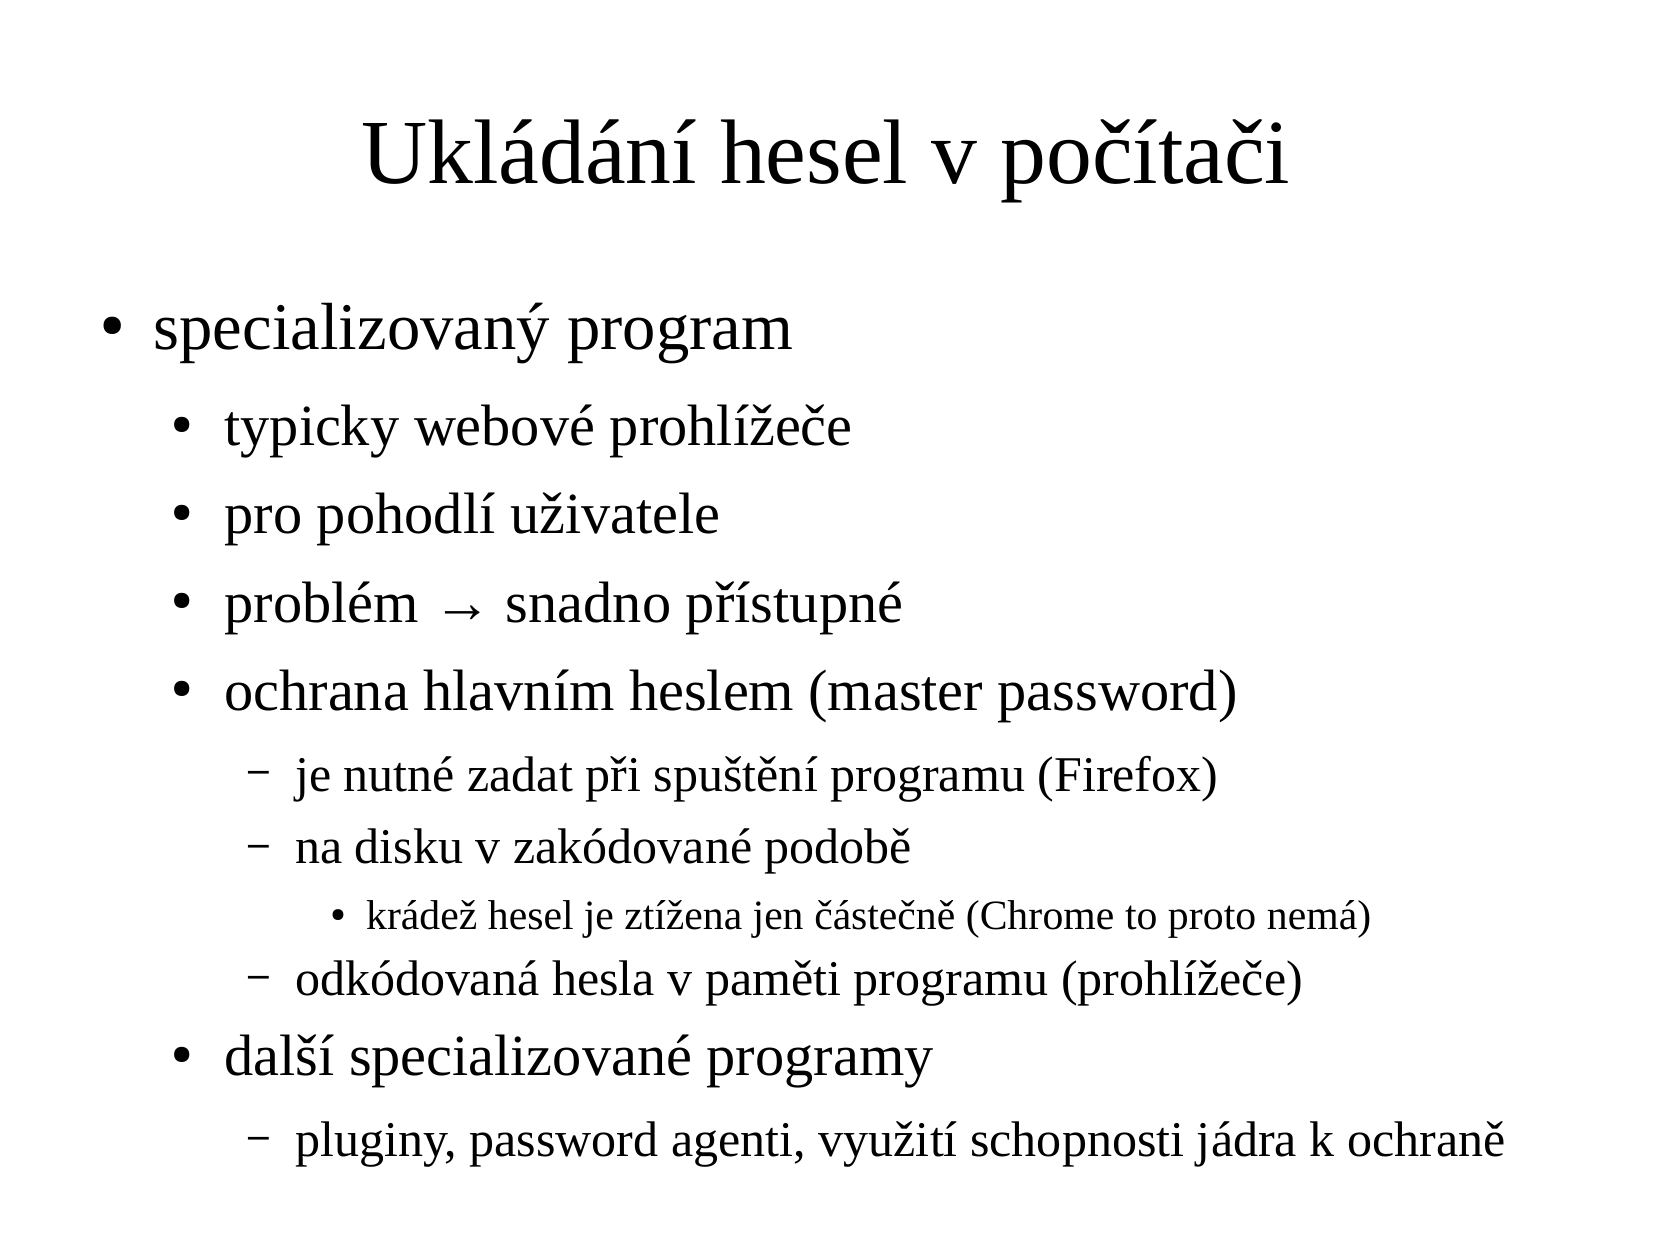

# Ukládání hesel v počítači
specializovaný program
typicky webové prohlížeče
pro pohodlí uživatele
problém → snadno přístupné
ochrana hlavním heslem (master password)
je nutné zadat při spuštění programu (Firefox)
na disku v zakódované podobě
krádež hesel je ztížena jen částečně (Chrome to proto nemá)
odkódovaná hesla v paměti programu (prohlížeče)
další specializované programy
pluginy, password agenti, využití schopnosti jádra k ochraně